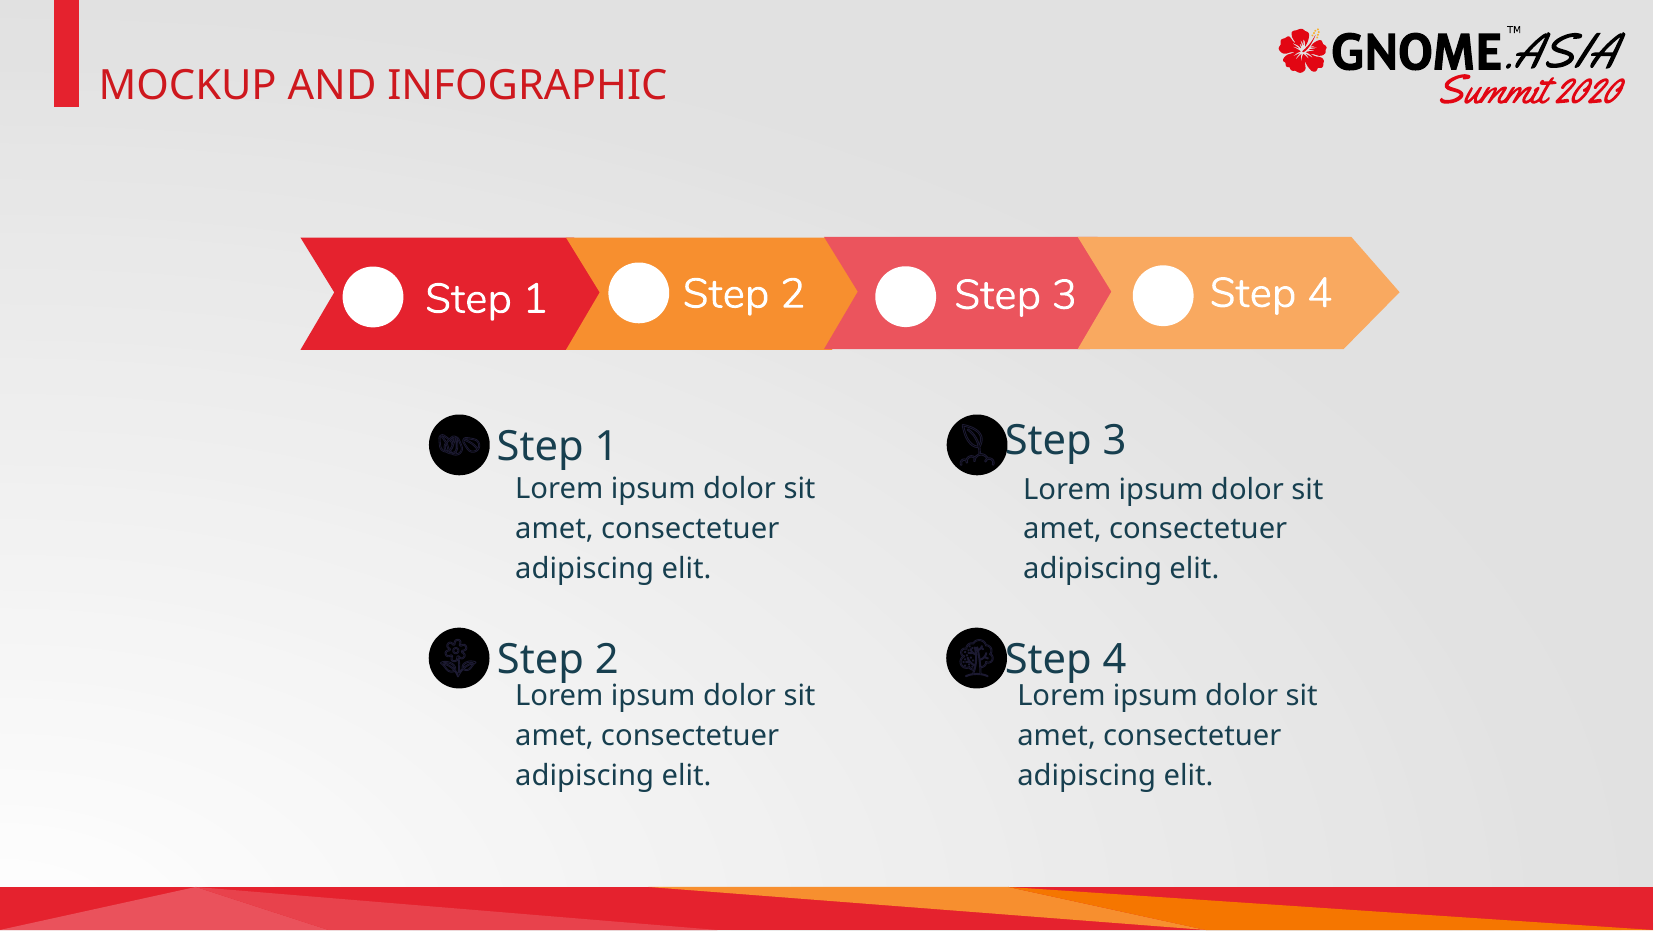

# MOCKUP AND INFOGRAPHIC
Step 3
Step 1
Lorem ipsum dolor sit amet, consectetuer adipiscing elit.
Lorem ipsum dolor sit amet, consectetuer adipiscing elit.
Step 2
Step 4
Lorem ipsum dolor sit amet, consectetuer adipiscing elit.
Lorem ipsum dolor sit amet, consectetuer adipiscing elit.